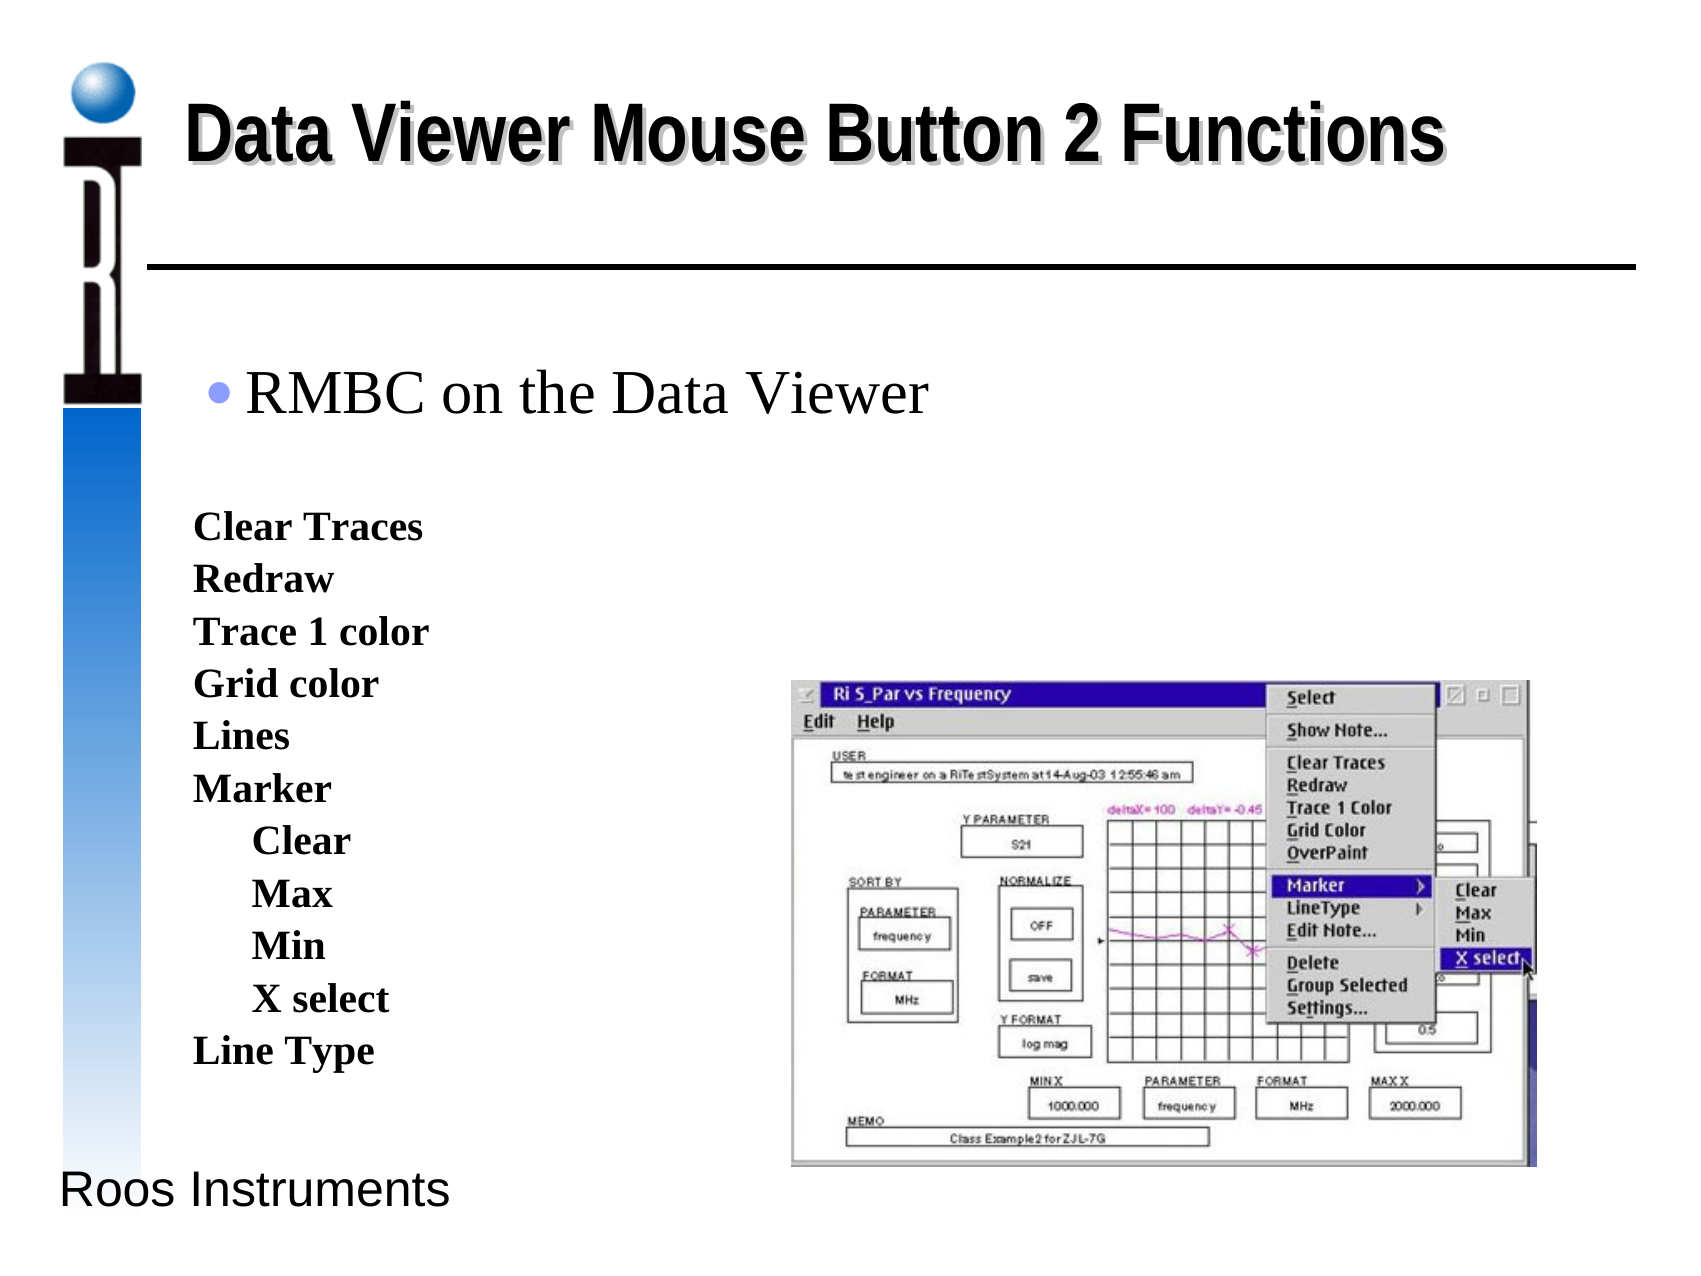

Data Viewer Mouse Button 2 Functions
RMBC on the Data Viewer
Clear Traces
Redraw
Trace 1 color
Grid color
Lines
Marker
Clear
Max
Min
X select
Line Type